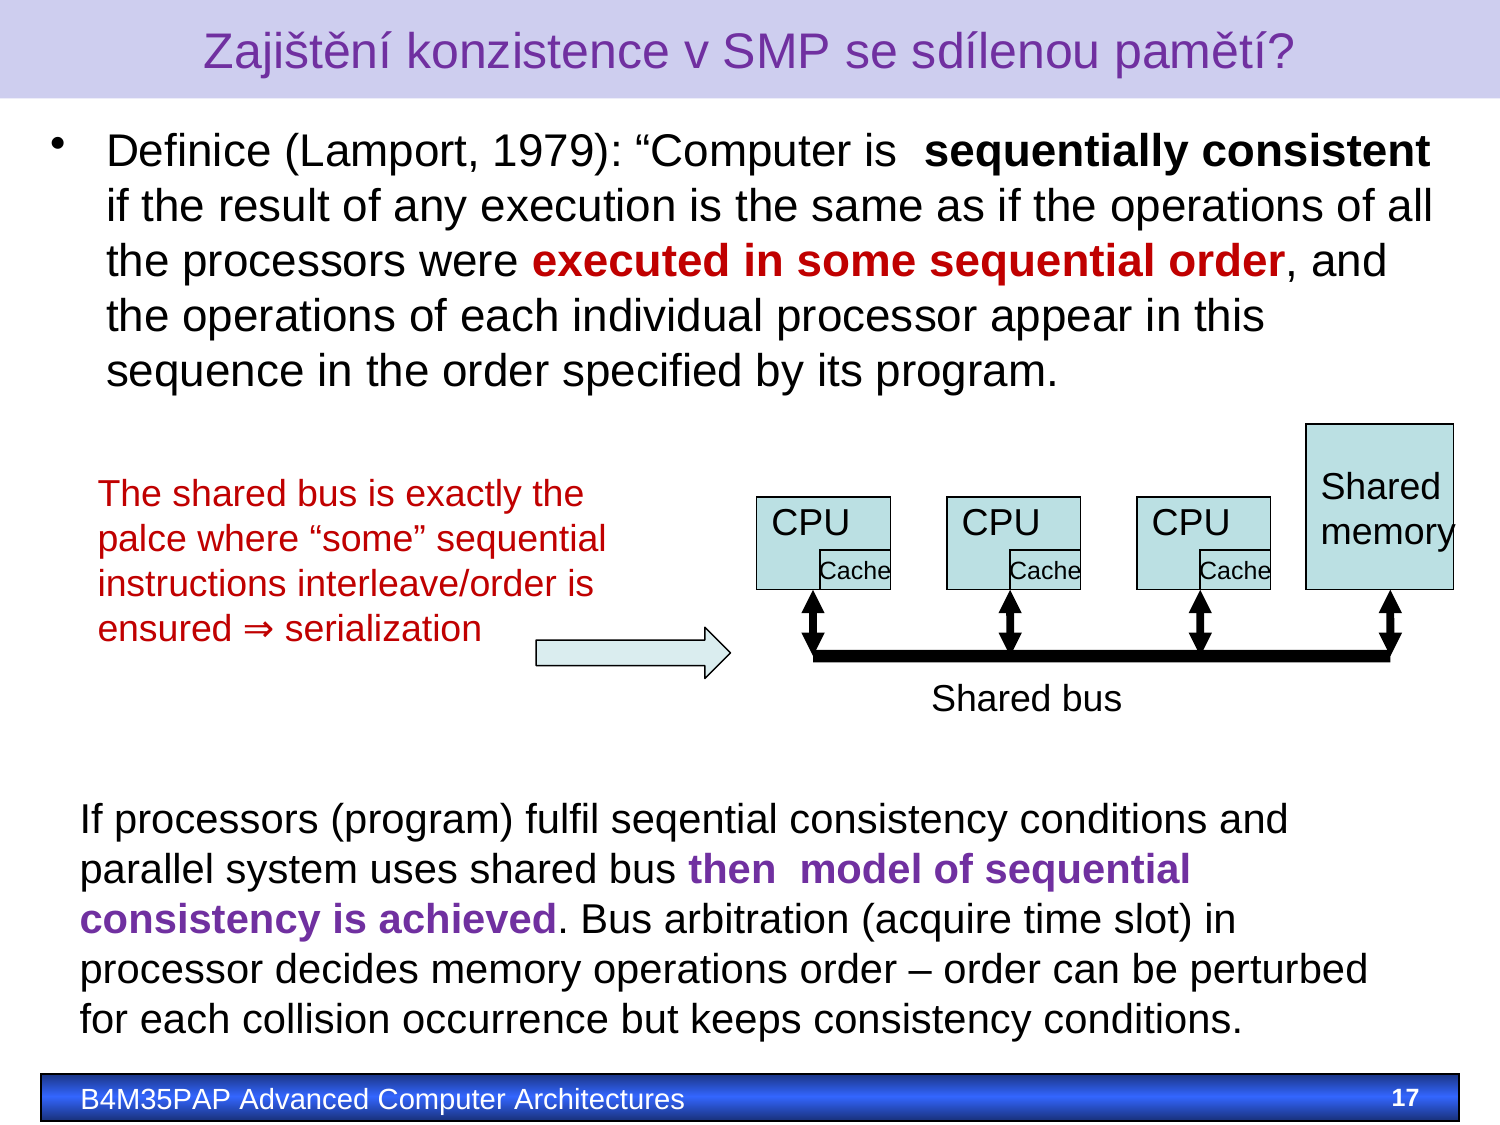

# Zajištění konzistence v SMP se sdílenou pamětí?
Definice (Lamport, 1979): “Computer is sequentially consistent if the result of any execution is the same as if the operations of all the processors were executed in some sequential order, and the operations of each individual processor appear in this sequence in the order specified by its program.
Shared
memory
CPU
CPU
CPU
Cache
Cache
Cache
Shared bus
The shared bus is exactly the palce where “some” sequential instructions interleave/order is ensured ⇒ serialization
If processors (program) fulfil seqential consistency conditions and parallel system uses shared bus then model of sequential consistency is achieved. Bus arbitration (acquire time slot) in processor decides memory operations order – order can be perturbed for each collision occurrence but keeps consistency conditions.